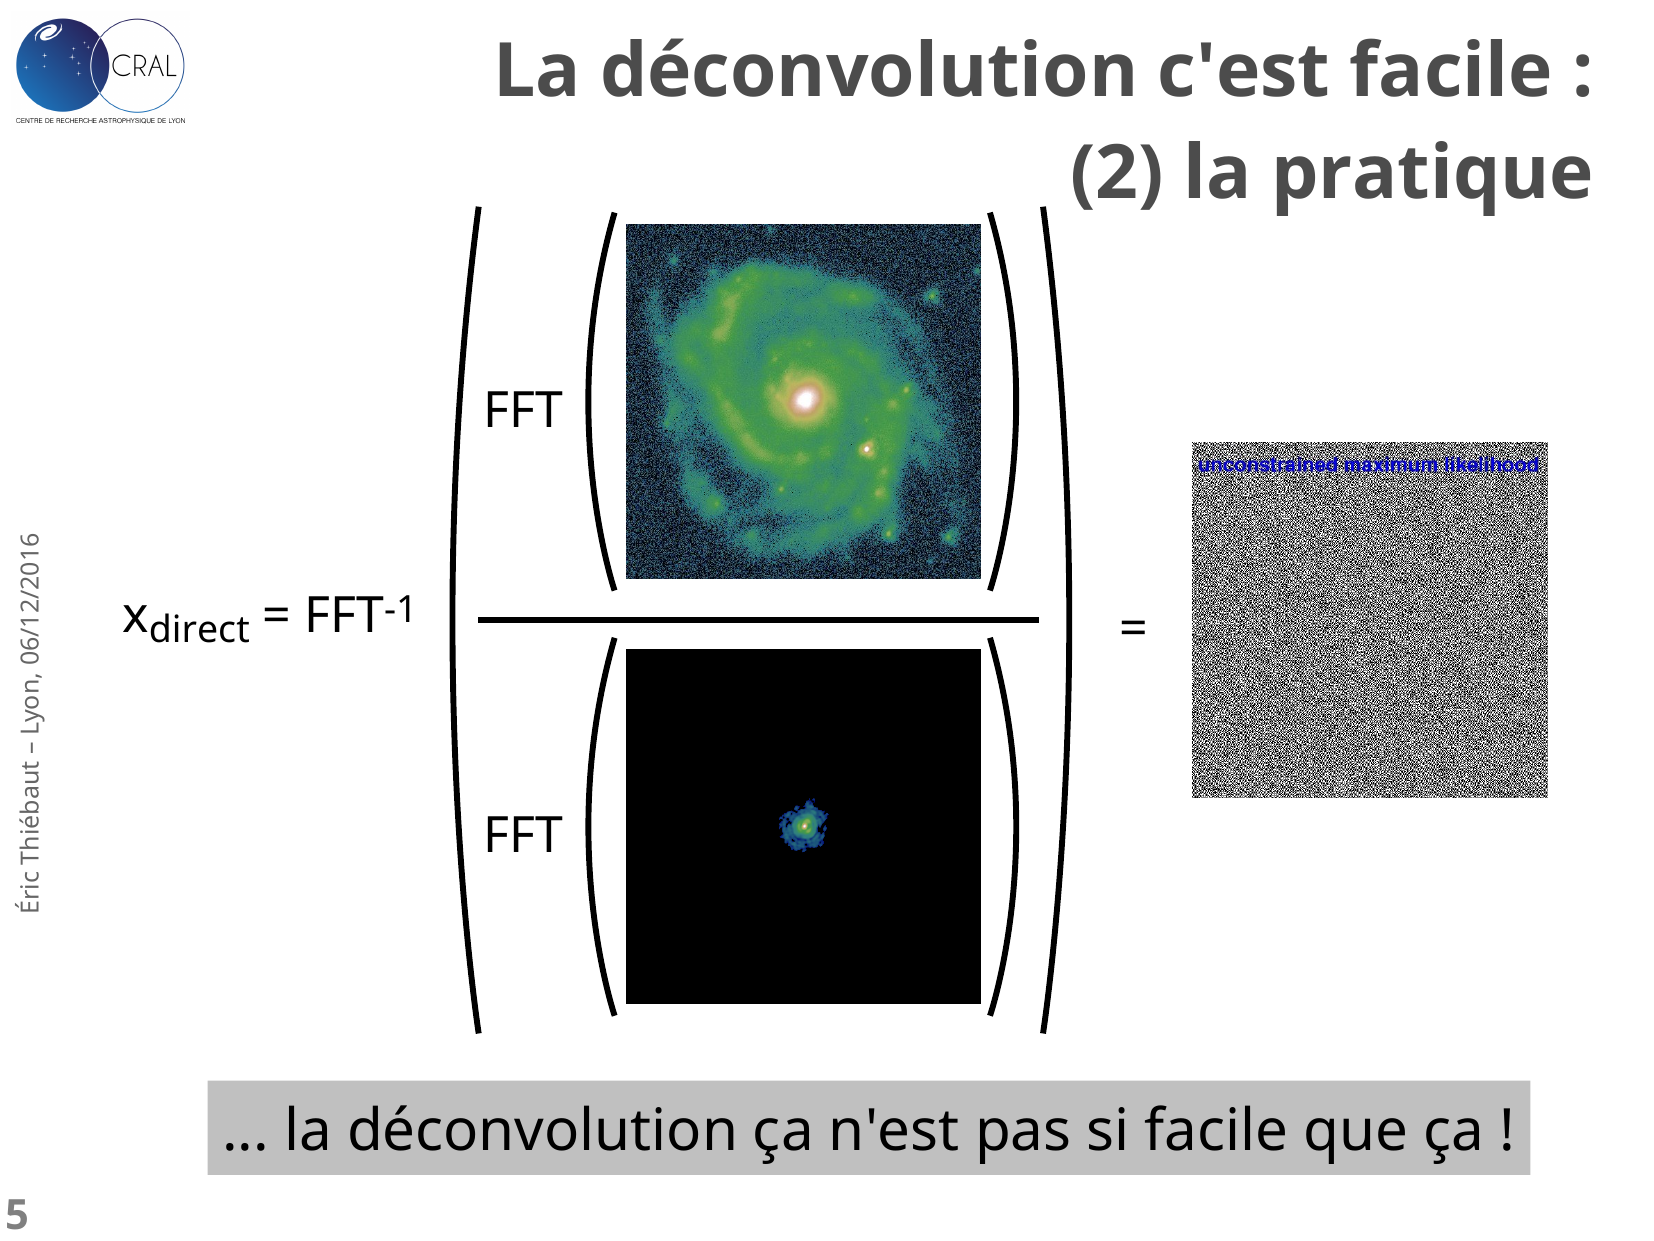

# La déconvolution c'est facile : (2) la pratique
FFT
xdirect = FFT-1
=
FFT
... la déconvolution ça n'est pas si facile que ça !
5